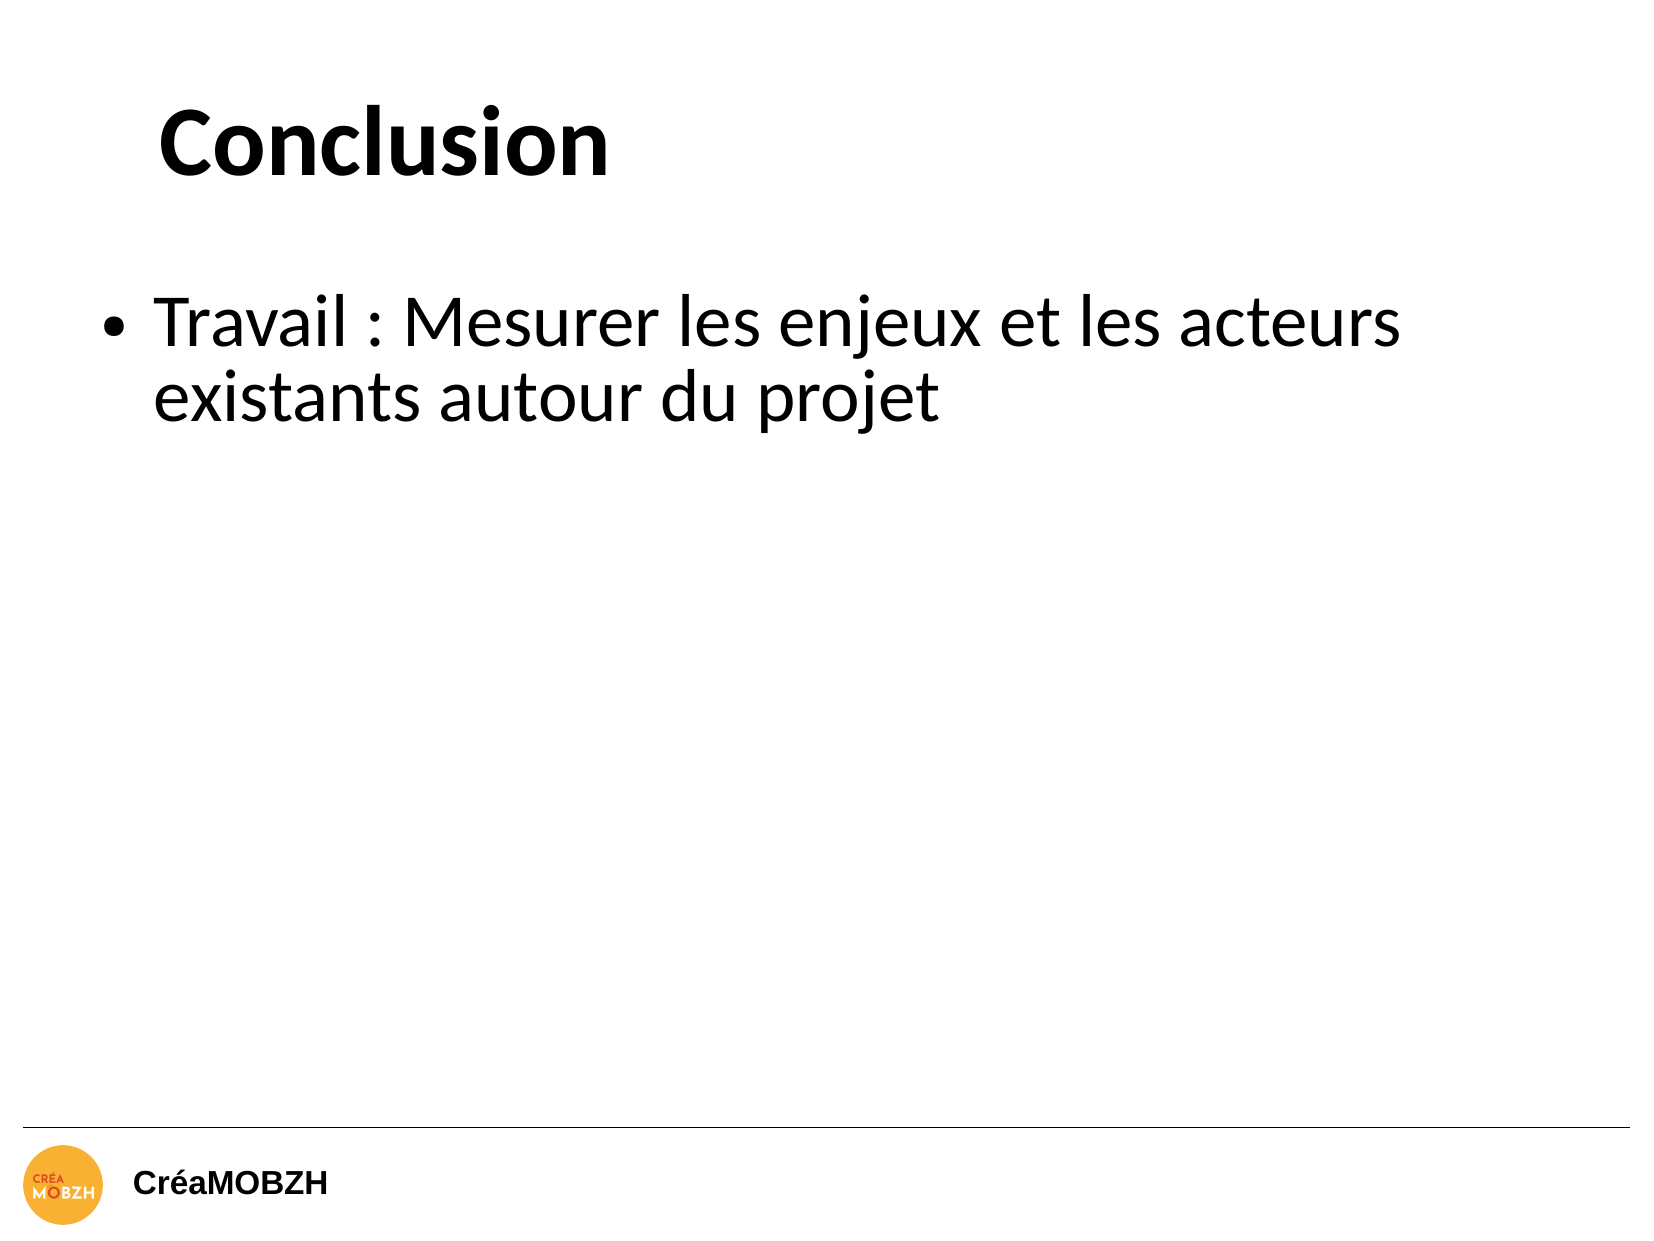

# Conclusion
Travail : Mesurer les enjeux et les acteurs existants autour du projet
CréaMOBZH